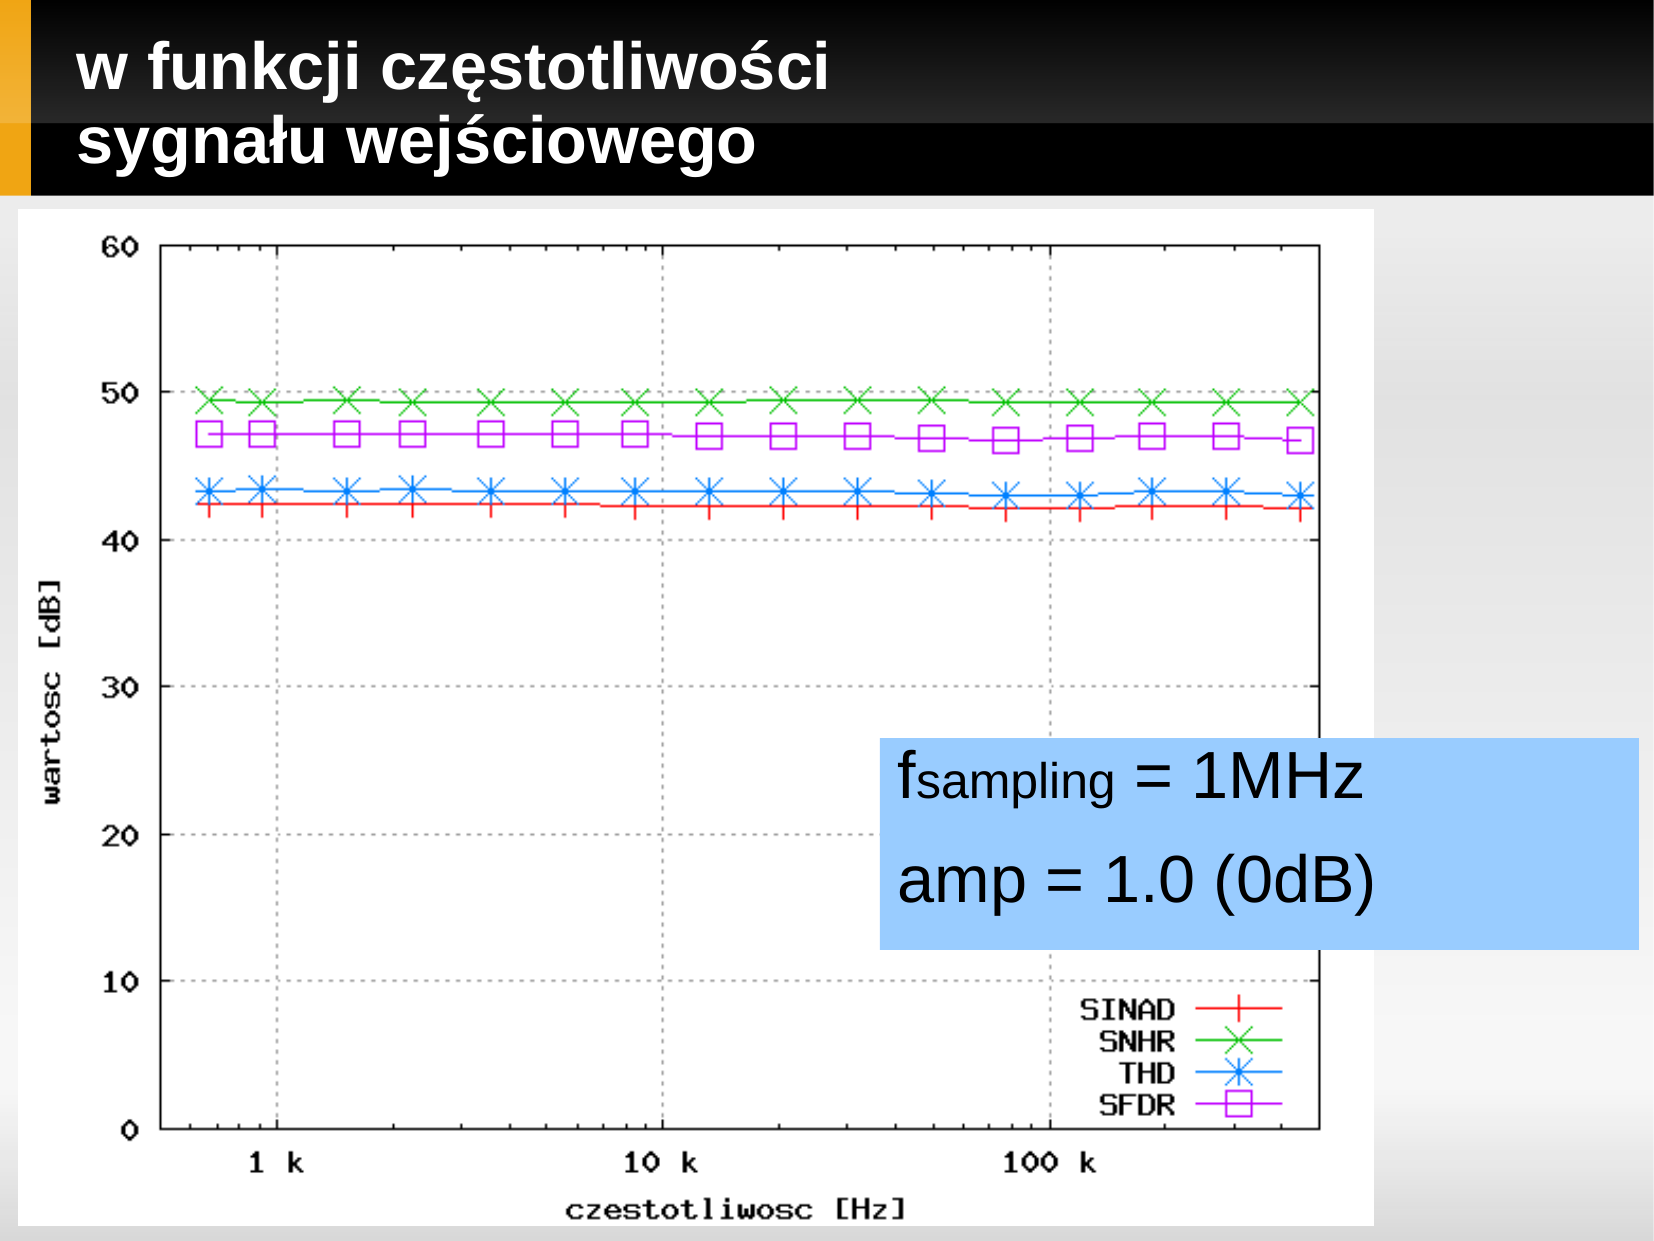

# w funkcji częstotliwości sygnału wejściowego
fsampling = 1MHz
amp = 1.0 (0dB)